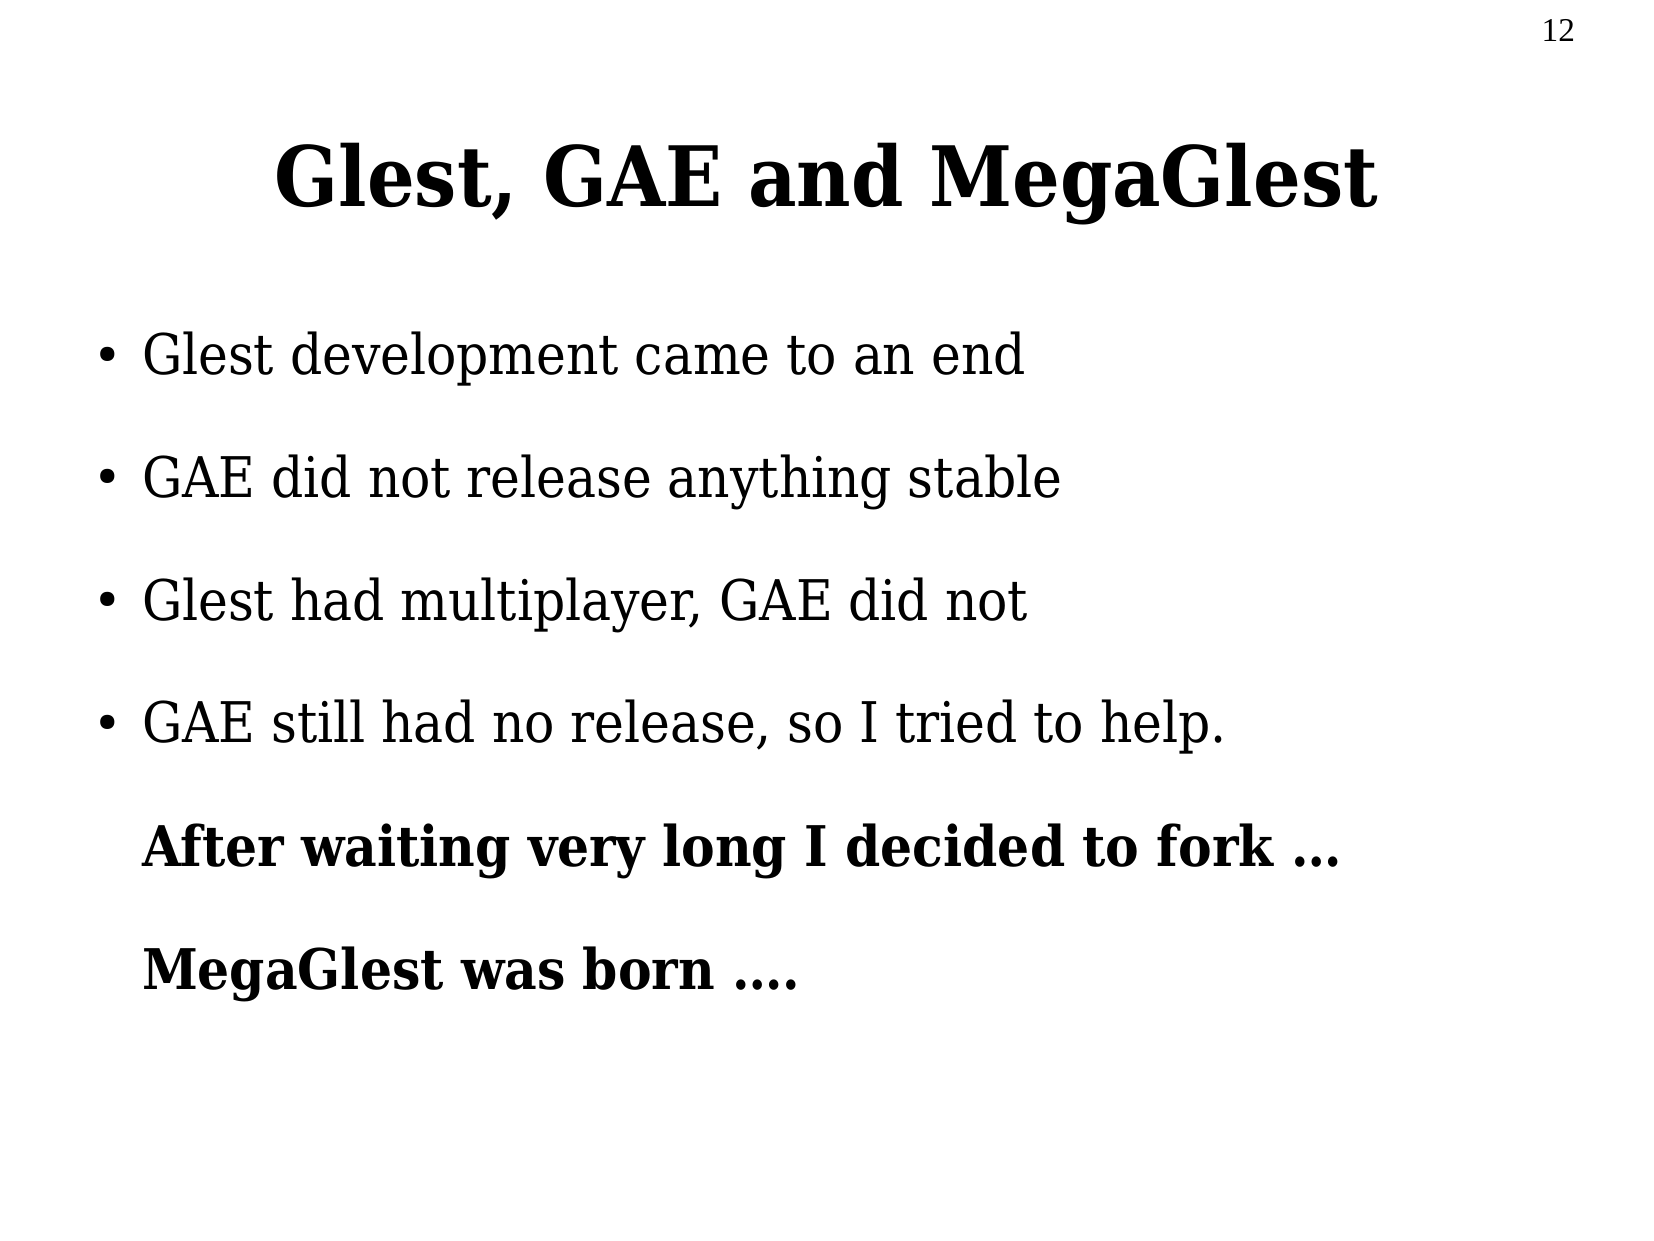

# Glest, GAE and MegaGlest
Glest development came to an end
GAE did not release anything stable
Glest had multiplayer, GAE did not
GAE still had no release, so I tried to help.
After waiting very long I decided to fork …
MegaGlest was born ….